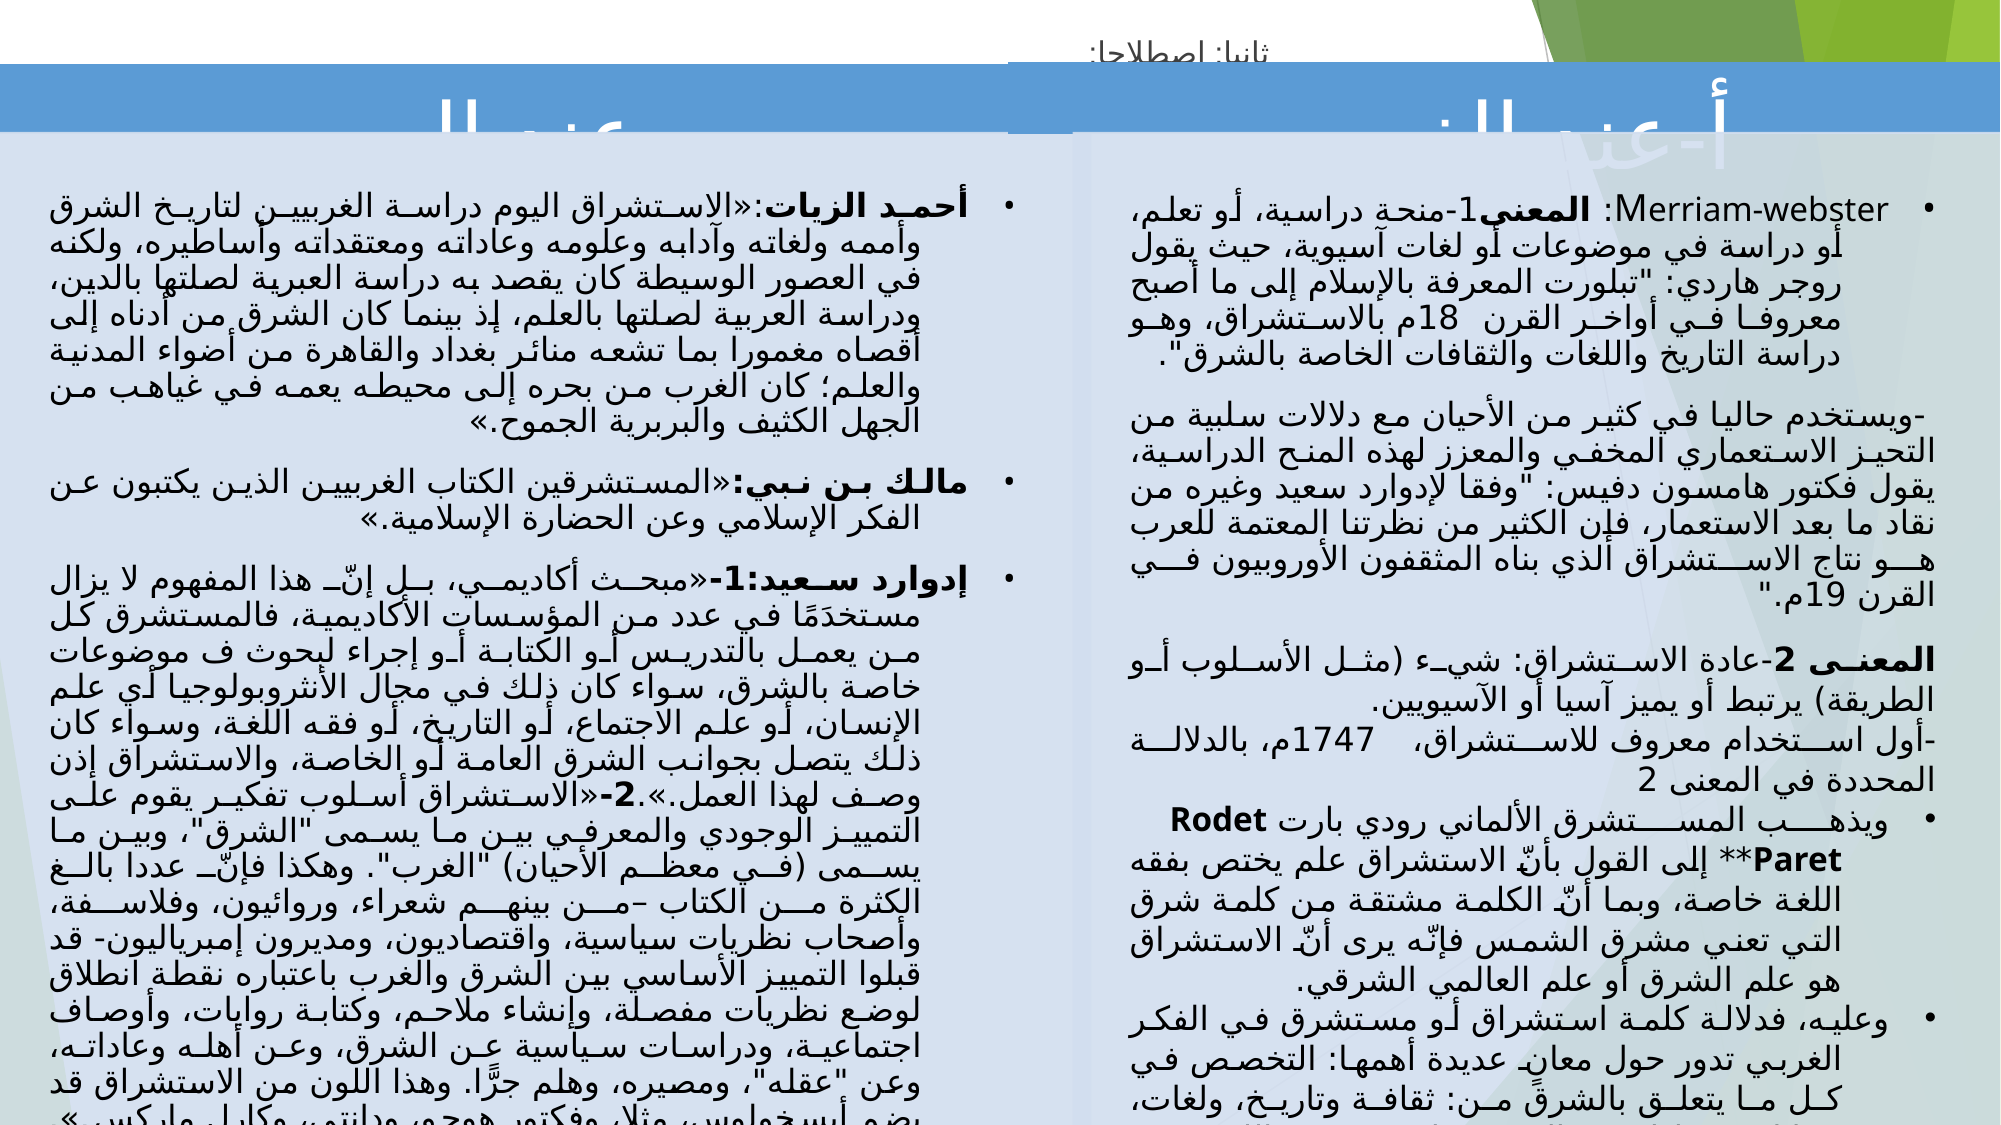

# ثانيا: اصطلاحا:
أ-عند الغرب
ب-عند العرب
أحمد الزيات:«الاستشراق اليوم دراسة الغربيين لتاريخ الشرق وأممه ولغاته وآدابه وعلومه وعاداته ومعتقداته وأساطيره، ولكنه في العصور الوسيطة كان يقصد به دراسة العبرية لصلتها بالدين، ودراسة العربية لصلتها بالعلم، إذ بينما كان الشرق من أدناه إلى أقصاه مغمورا بما تشعه منائر بغداد والقاهرة من أضواء المدنية والعلم؛ كان الغرب من بحره إلى محيطه يعمه في غياهب من الجهل الكثيف والبربرية الجموح.»
مالك بن نبي:«المستشرقين الكتاب الغربيين الذين يكتبون عن الفكر الإسلامي وعن الحضارة الإسلامية.»
إدوارد سعيد:1-«مبحث أكاديمي، بل إنّ هذا المفهوم لا يزال مستخدَمًا في عدد من المؤسسات الأكاديمية، فالمستشرق كل من يعمل بالتدريس أو الكتابة أو إجراء لبحوث ف موضوعات خاصة بالشرق، سواء كان ذلك في مجال الأنثروبولوجيا أي علم الإنسان، أو علم الاجتماع، أو التاريخ، أو فقه اللغة، وسواء كان ذلك يتصل بجوانب الشرق العامة أو الخاصة، والاستشراق إذن وصف لهذا العمل.».2-«الاستشراق أسلوب تفكير يقوم على التمييز الوجودي والمعرفي بين ما يسمى "الشرق"، وبين ما يسمى (في معظم الأحيان) "الغرب". وهكذا فإنّ عددا بالغ الكثرة من الكتاب –من بينهم شعراء، وروائيون، وفلاسفة، وأصحاب نظريات سياسية، واقتصاديون، ومديرون إمبرياليون- قد قبلوا التمييز الأساسي بين الشرق والغرب باعتباره نقطة انطلاق لوضع نظريات مفصلة، وإنشاء ملاحم، وكتابة روايات، وأوصاف اجتماعية، ودراسات سياسية عن الشرق، وعن أهله وعاداته، وعن "عقله"، ومصيره، وهلم جرًّا. وهذا اللون من الاستشراق قد يضم أيسخولوس، مثلا، وفكتور هوجو، ودانتي، وكارل ماركس.». 3-« معنى يستند في تعريفه إلى عناصر تاريخية ومادية أكثر مما يستند المعنيان الآخران. فإذا اعتبرنا أواخر القرن الثامن عشر نقطة انطلاق عامة إلى حد بعيد، استطعنا أن نناقش ونحلل الاستشراق بصفته المؤسسة الجماعية للتعامل مع الشرق، والتعامل معه معناه التحدث عنه، واعتماد آراء معينة عنه، ووصفه، وتدريسه للطلاب، وتسوية الأوضاع فيه، والسيطرة عليه: وباختصار بصفة الاستشراق أسلوبا غربيا للهيمنة على الشرق، وإعادة بنائه، والتسلط عليه.»
Merriam-webster: المعنى1-منحة دراسية، أو تعلم، أو دراسة في موضوعات أو لغات آسيوية، حيث يقول روجر هاردي: "تبلورت المعرفة بالإسلام إلى ما أصبح معروفا في أواخر القرن 18م بالاستشراق، وهو دراسة التاريخ واللغات والثقافات الخاصة بالشرق".
 -ويستخدم حاليا في كثير من الأحيان مع دلالات سلبية من التحيز الاستعماري المخفي والمعزز لهذه المنح الدراسية، يقول فكتور هامسون دفيس: "وفقا لإدوارد سعيد وغيره من نقاد ما بعد الاستعمار، فإن الكثير من نظرتنا المعتمة للعرب هو نتاج الاستشراق الذي بناه المثقفون الأوروبيون في القرن 19م."
المعنى 2-عادة الاستشراق: شيء (مثل الأسلوب أو الطريقة) يرتبط أو يميز آسيا أو الآسيويين.
-أول استخدام معروف للاستشراق، 1747م، بالدلالة المحددة في المعنى 2
ويذهب المستشرق الألماني رودي بارت Rodet Paret** إلى القول بأنّ الاستشراق علم يختص بفقه اللغة خاصة، وبما أنّ الكلمة مشتقة من كلمة شرق التي تعني مشرق الشمس فإنّه يرى أنّ الاستشراق هو علم الشرق أو علم العالمي الشرقي.
وعليه، فدلالة كلمة استشراق أو مستشرق في الفكر الغربي تدور حول معانٍ عديدة أهمها: التخصص في كل ما يتعلق بالشرق من: ثقافة وتاريخ، ولغات، وديانات، وعادات وتقاليد، فضلا عن فقه اللغة، مع اعتراف بأنّ المصطلح تخصص أكثر فيما يتعلق بالإسلام والمسلمين.